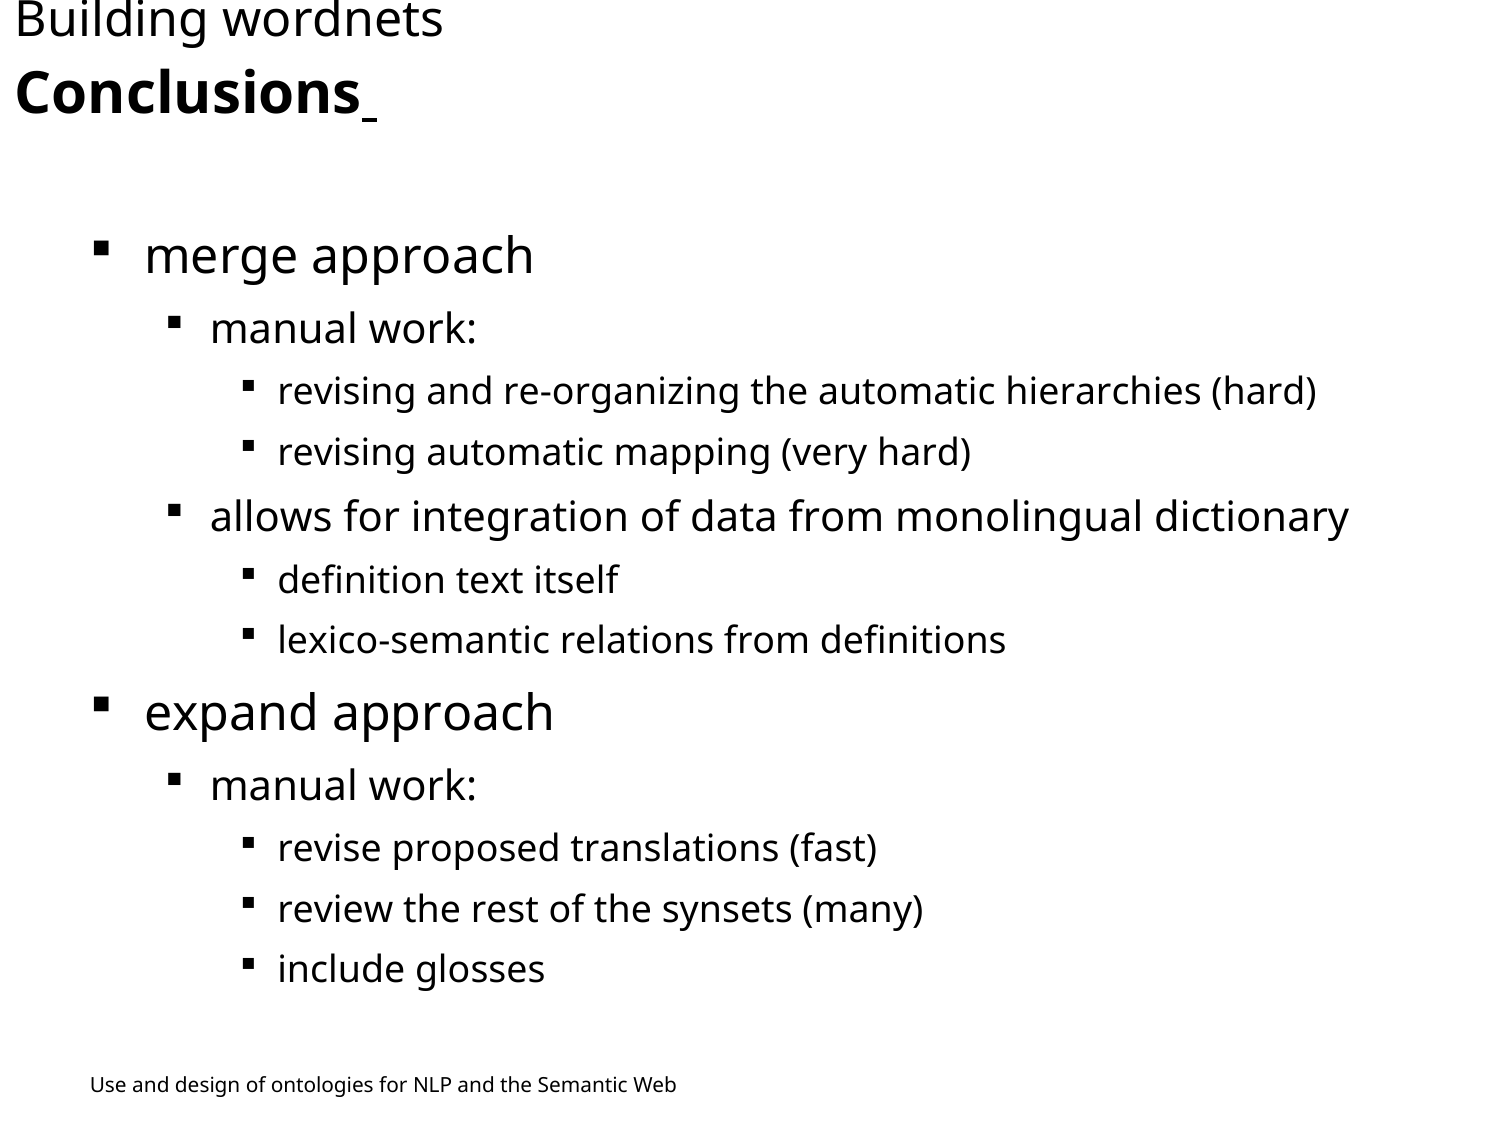

Building wordnets
Conclusions
# merge approach
manual work:
revising and re-organizing the automatic hierarchies (hard)
revising automatic mapping (very hard)
allows for integration of data from monolingual dictionary
definition text itself
lexico-semantic relations from definitions
expand approach
manual work:
revise proposed translations (fast)
review the rest of the synsets (many)
include glosses